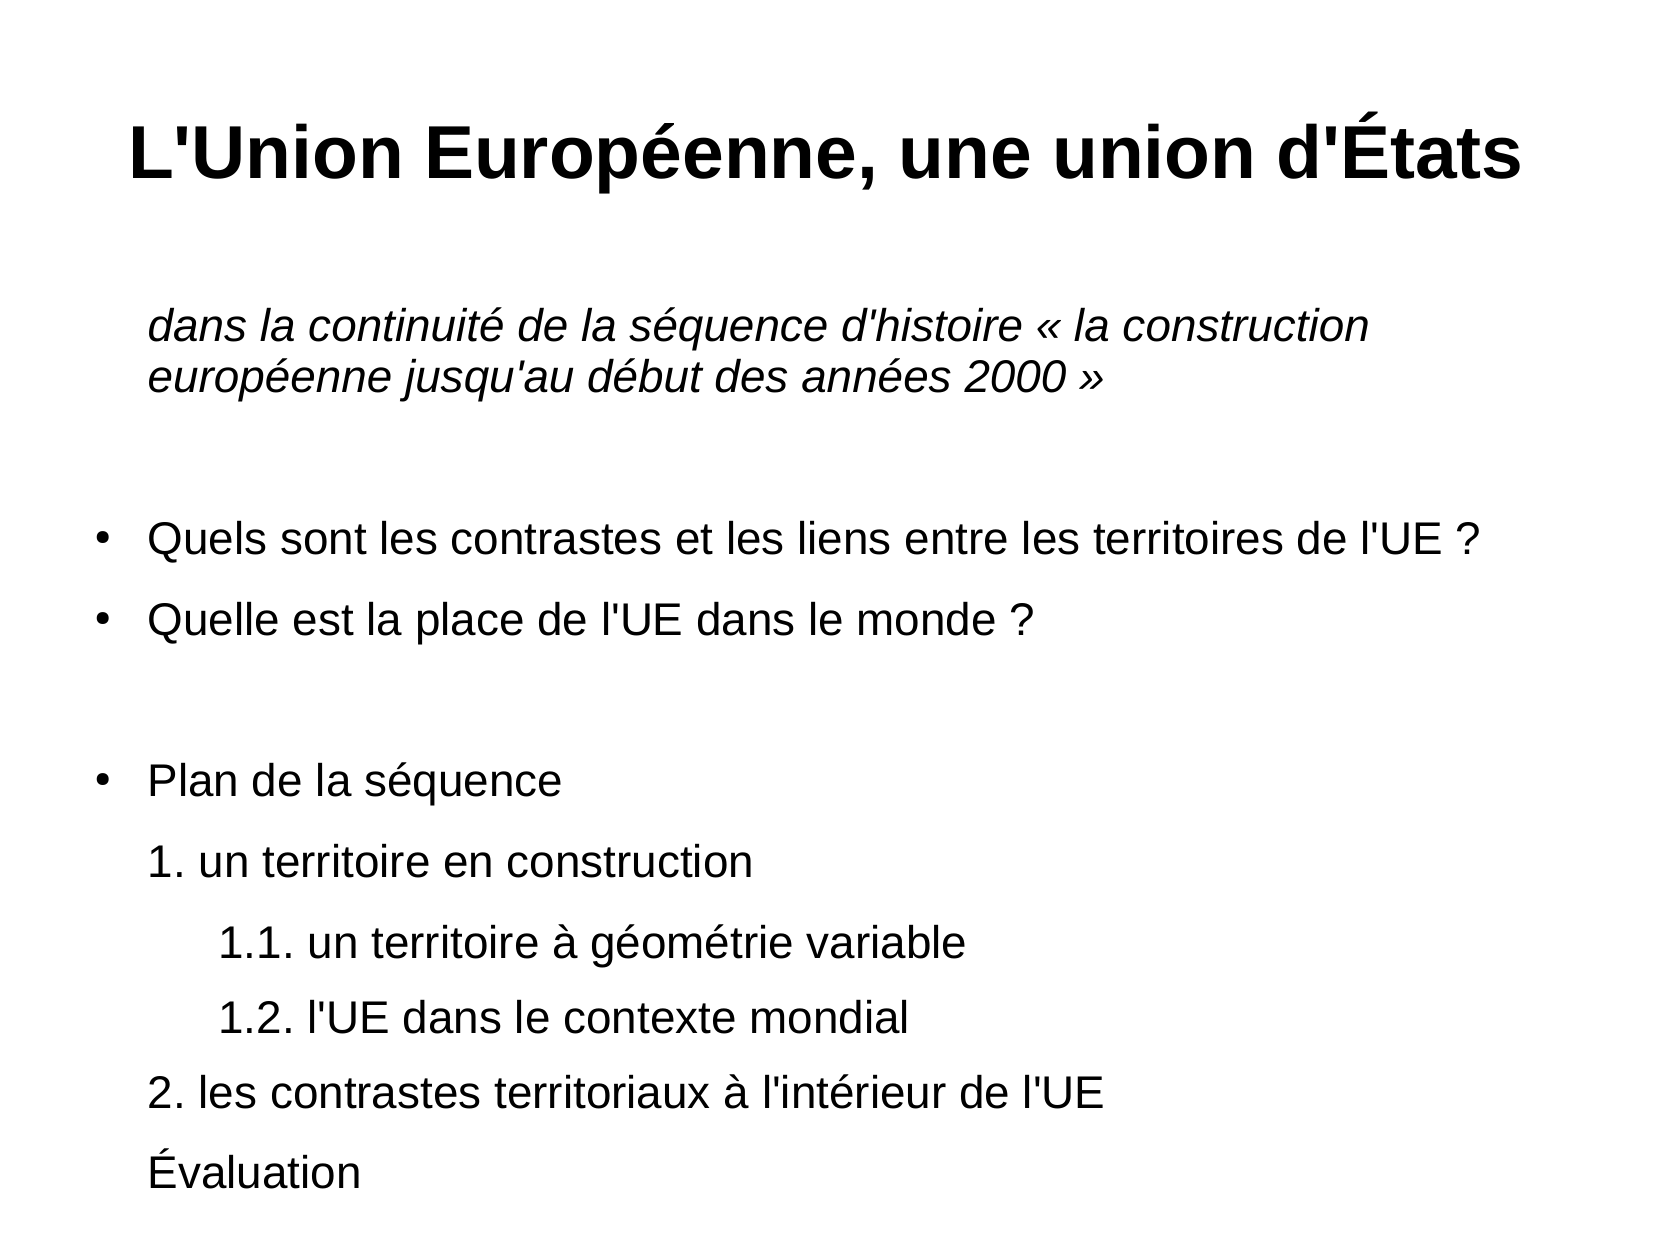

# L'Union Européenne, une union d'États
dans la continuité de la séquence d'histoire « la construction européenne jusqu'au début des années 2000 »
Quels sont les contrastes et les liens entre les territoires de l'UE ?
Quelle est la place de l'UE dans le monde ?
Plan de la séquence
1. un territoire en construction
1.1. un territoire à géométrie variable
1.2. l'UE dans le contexte mondial
2. les contrastes territoriaux à l'intérieur de l'UE
Évaluation